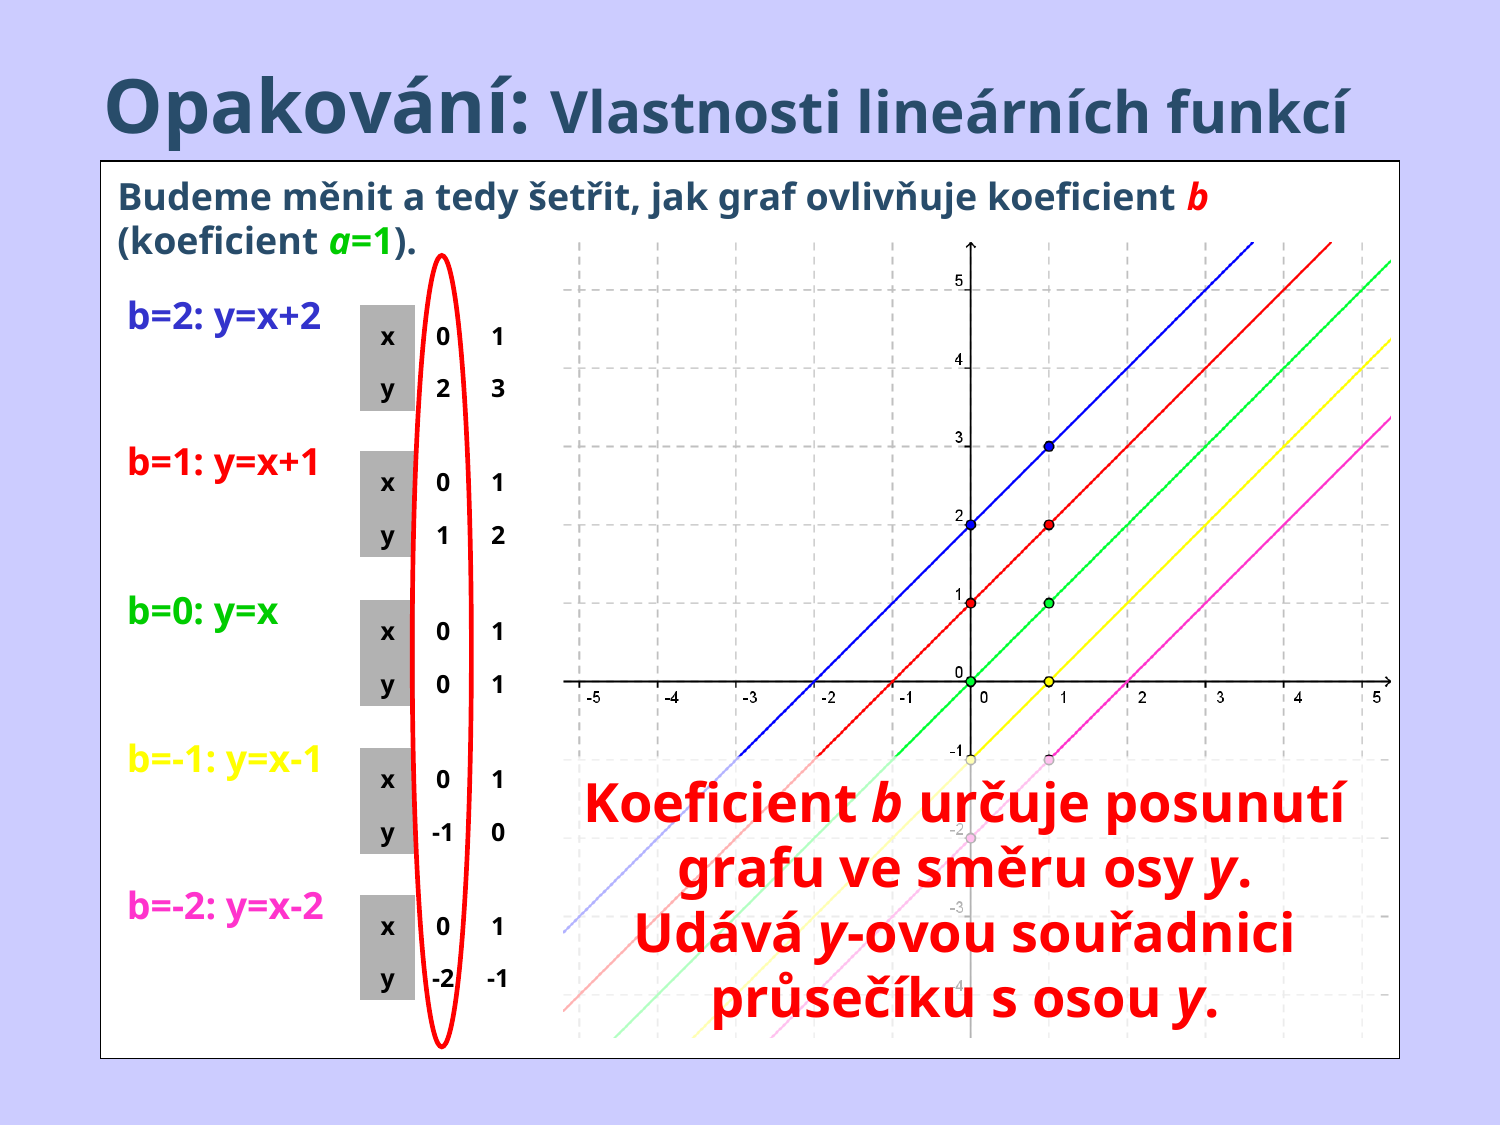

# Opakování: Vlastnosti lineárních funkcí
Budeme měnit a tedy šetřit, jak graf ovlivňuje koeficient b (koeficient a=1).
b=2: y=x+2
| x | 0 | 1 |
| --- | --- | --- |
| y | 2 | 3 |
b=1: y=x+1
| x | 0 | 1 |
| --- | --- | --- |
| y | 1 | 2 |
b=0: y=x
| x | 0 | 1 |
| --- | --- | --- |
| y | 0 | 1 |
b=-1: y=x-1
| x | 0 | 1 |
| --- | --- | --- |
| y | -1 | 0 |
Koeficient b určuje posunutí grafu ve směru osy y.
Udává y-ovou souřadnici průsečíku s osou y.
b=-2: y=x-2
| x | 0 | 1 |
| --- | --- | --- |
| y | -2 | -1 |